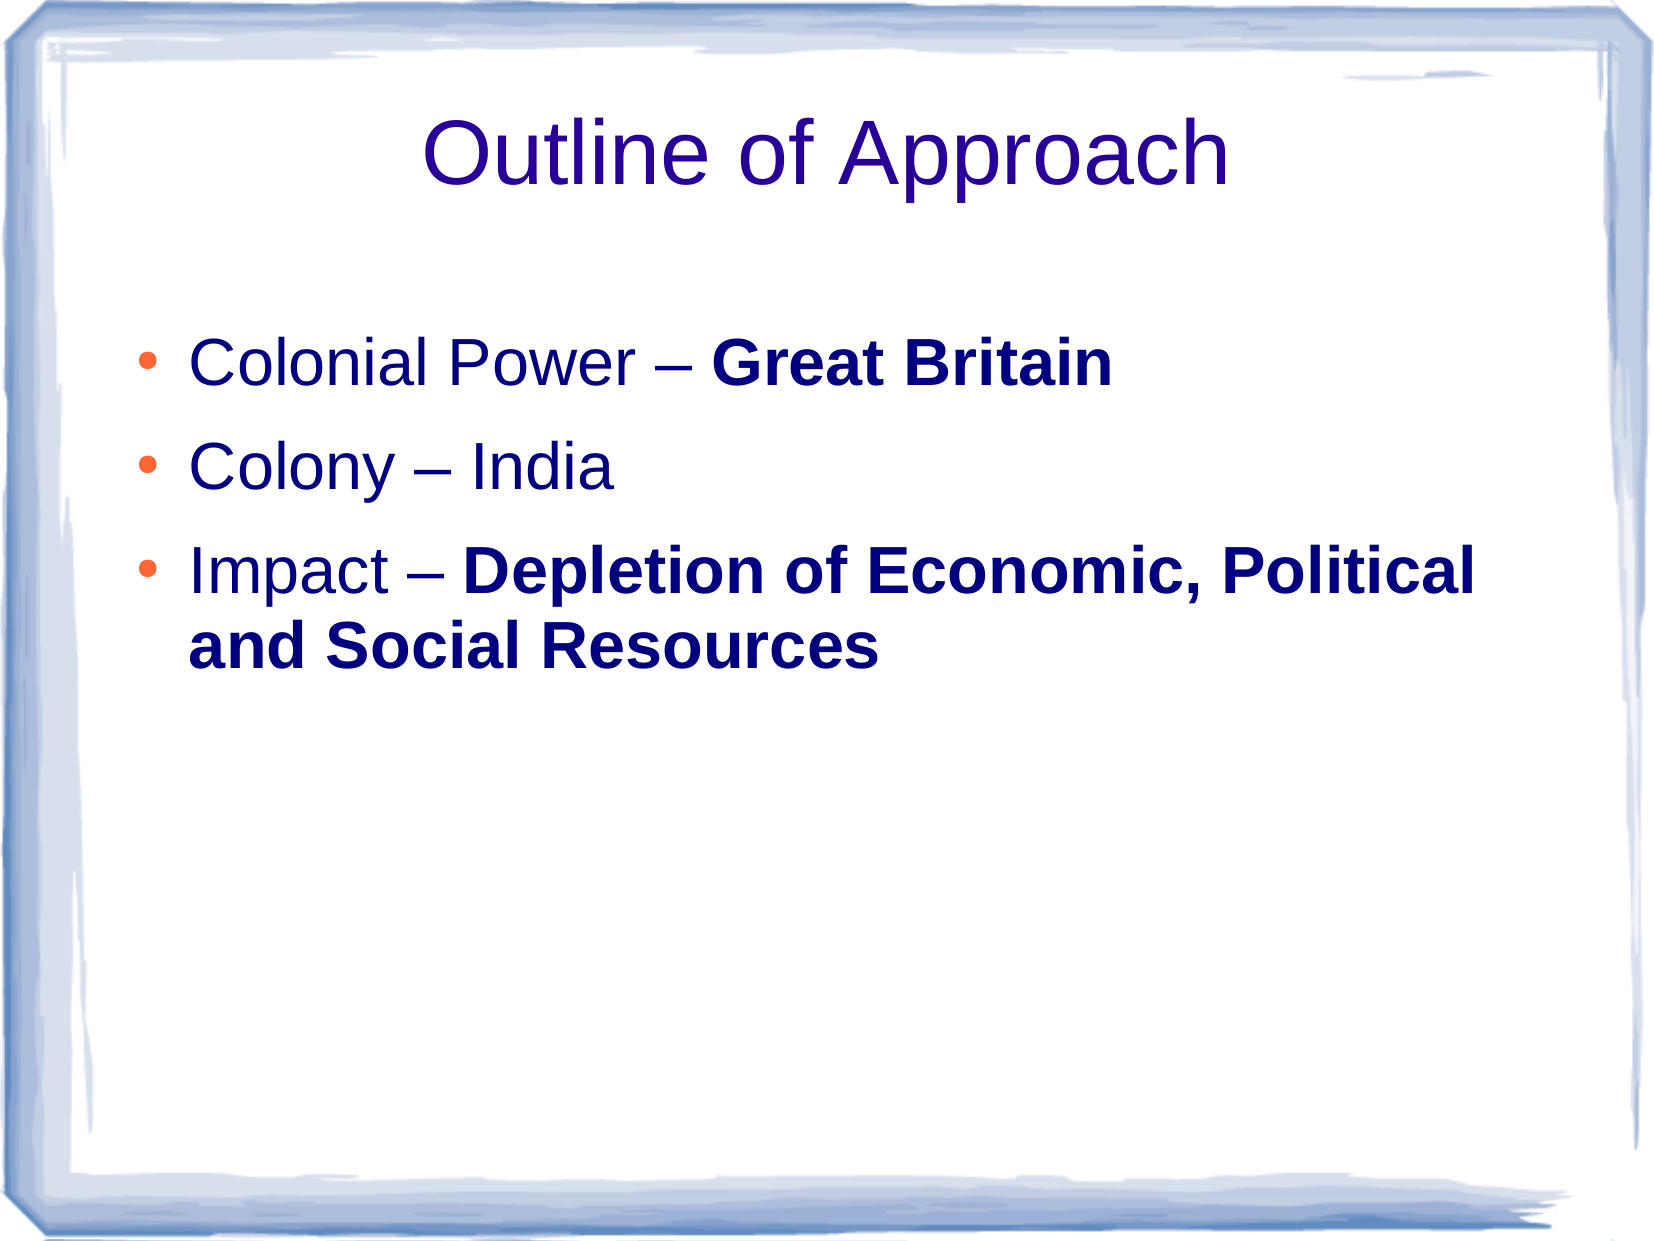

# Outline of Approach
Colonial Power – Great Britain
Colony – India
Impact – Depletion of Economic, Political and Social Resources